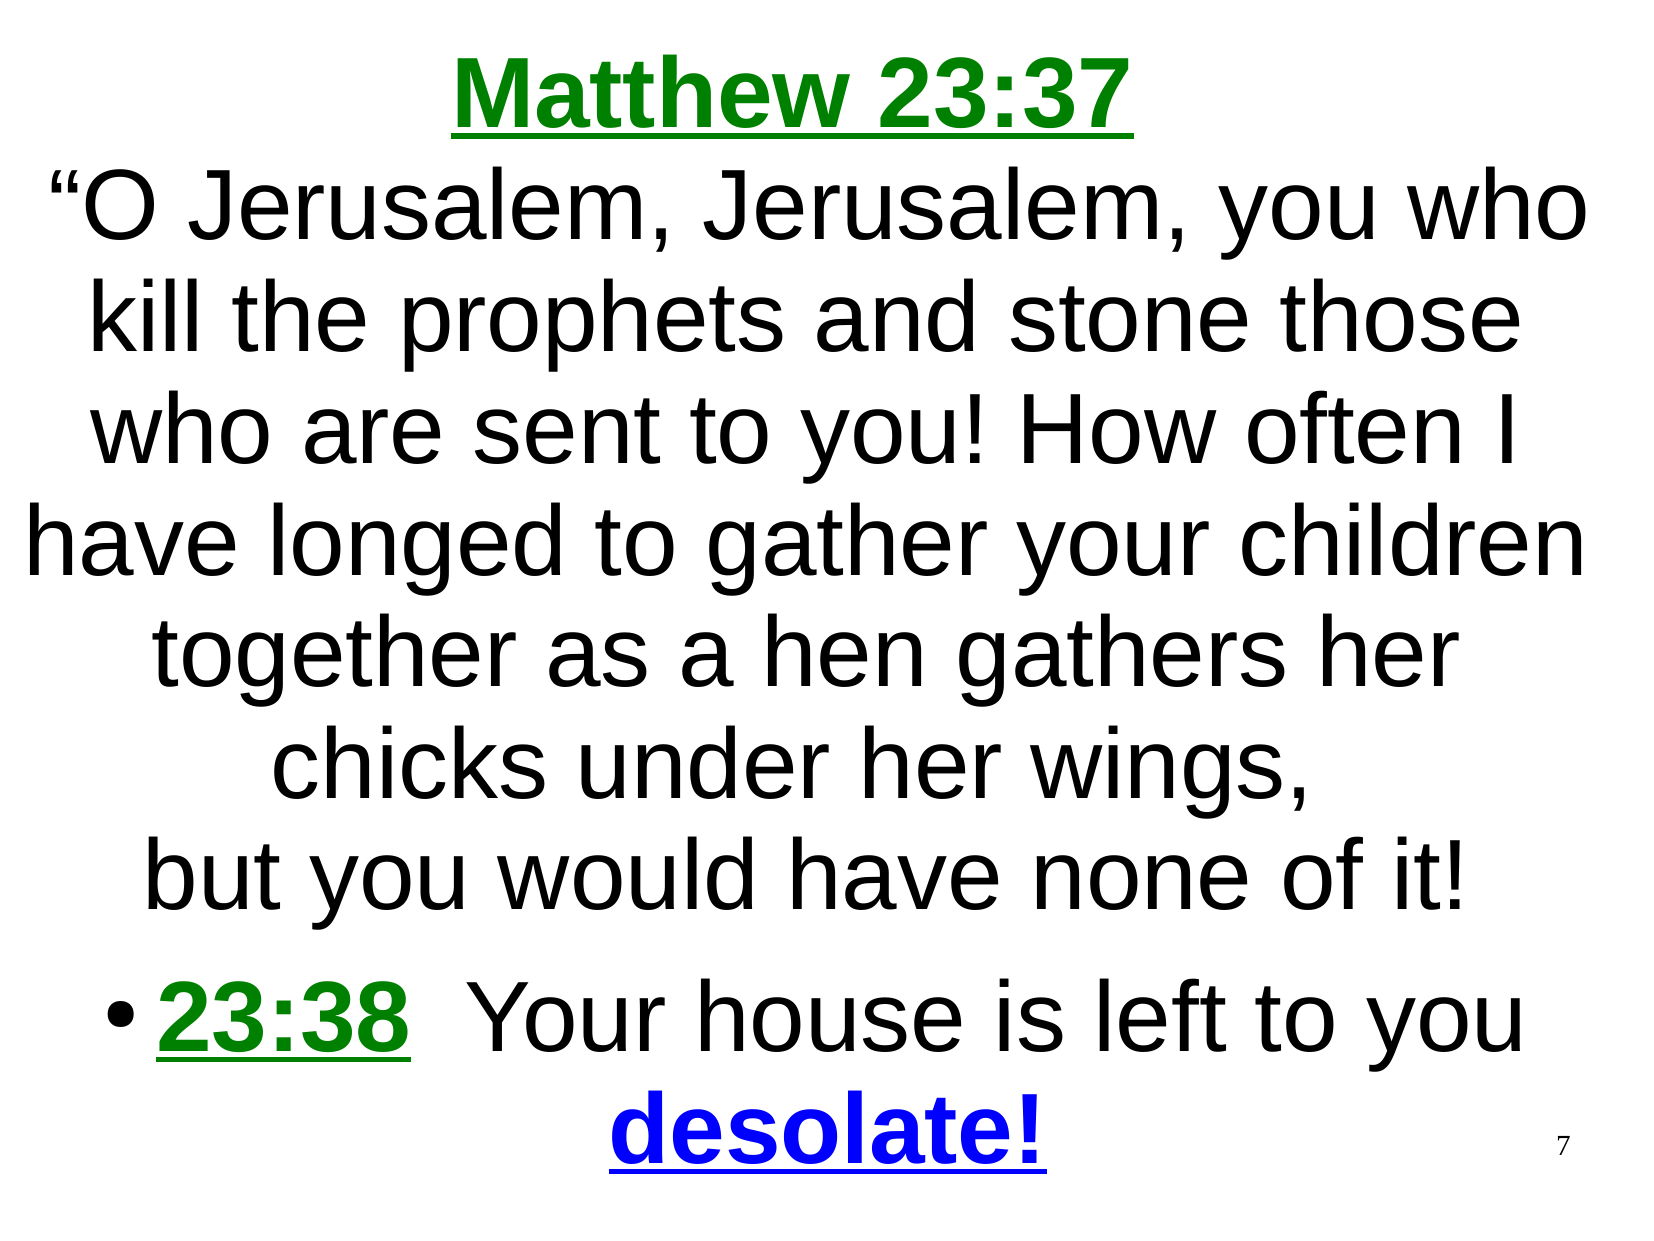

# Matthew 23:37  “O Jerusalem, Jerusalem, you who kill the prophets and stone those who are sent to you! How often I have longed to gather your children together as a hen gathers her chicks under her wings, but you would have none of it!
23:38  Your house is left to you desolate!
7